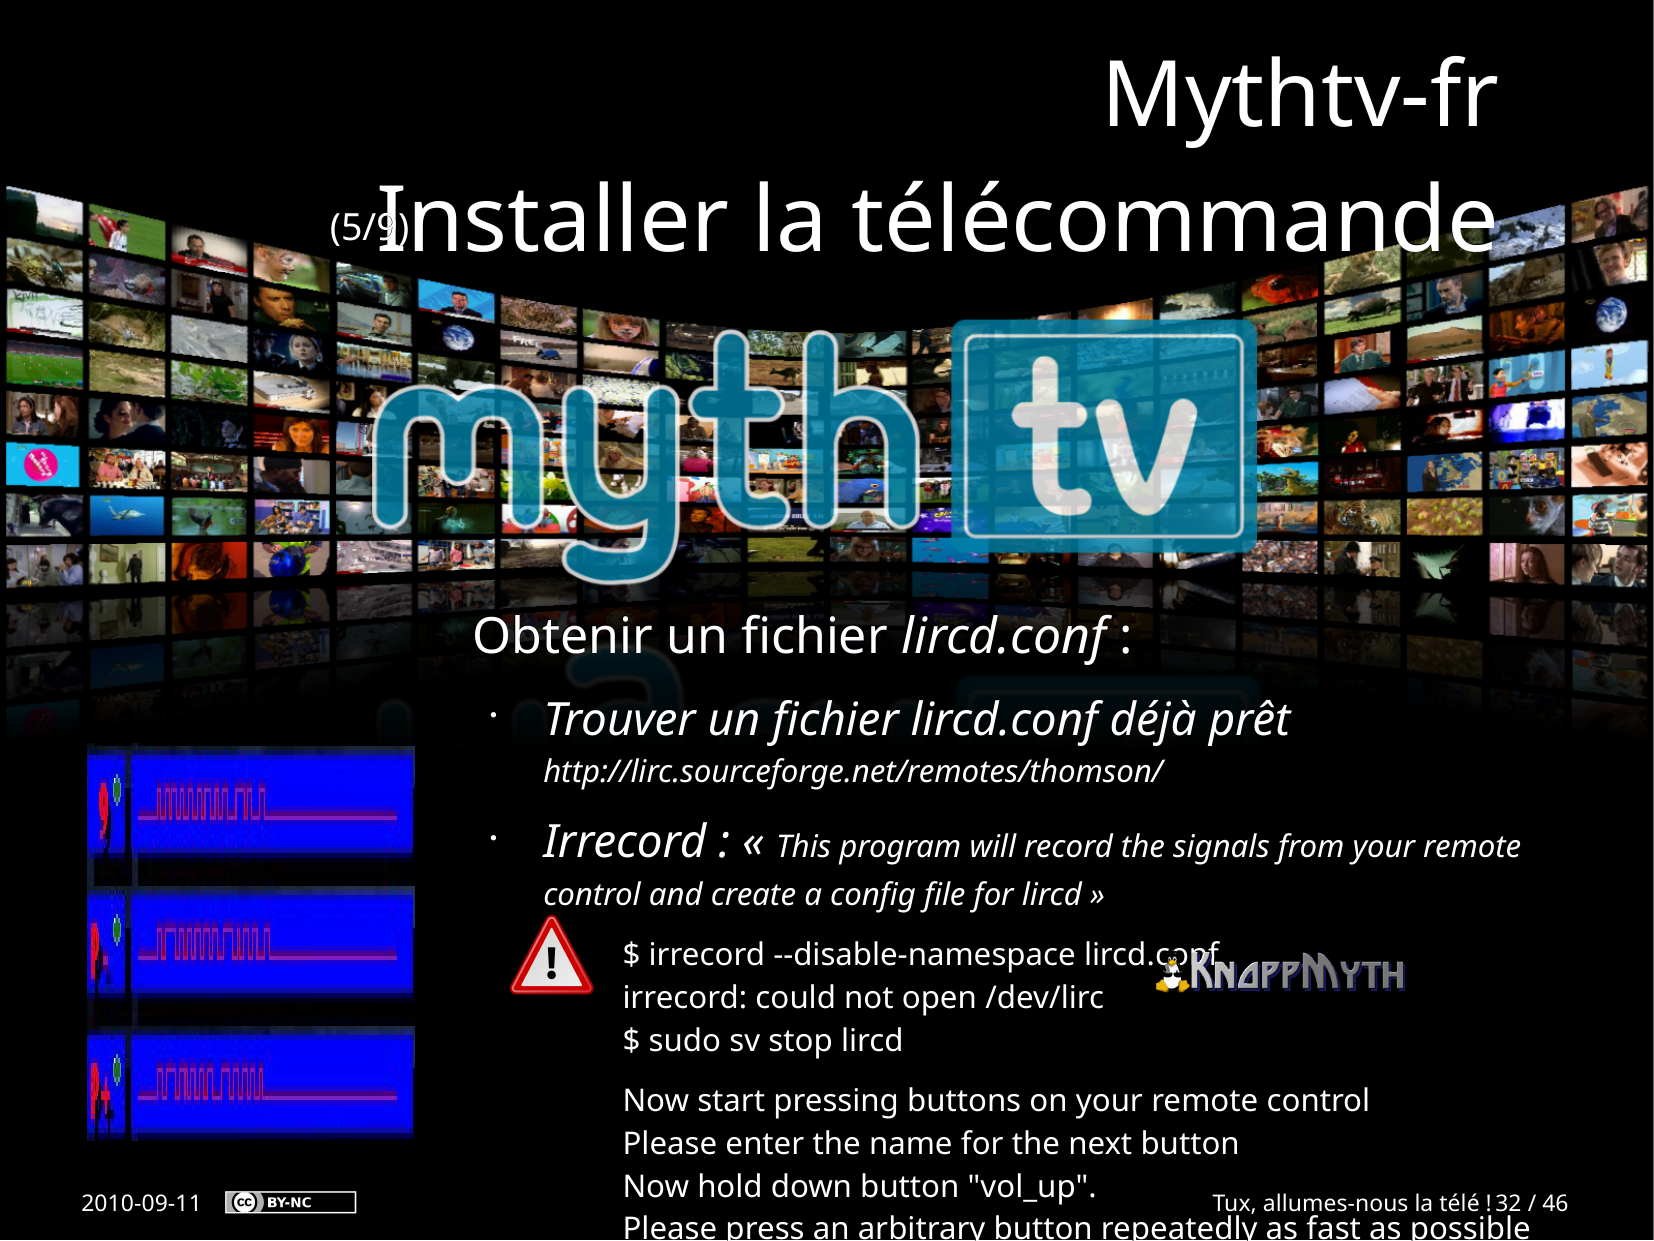

# Mythtv-fr Installer la télécommande
(5/9)
Obtenir un fichier lircd.conf :
Trouver un fichier lircd.conf déjà prêt
http://lirc.sourceforge.net/remotes/thomson/
Irrecord : « This program will record the signals from your remote control and create a config file for lircd »
		$ irrecord --disable-namespace lircd.conf
		irrecord: could not open /dev/lirc
		$ sudo sv stop lircd
		Now start pressing buttons on your remote control
		Please enter the name for the next button
		Now hold down button "vol_up".
		Please press an arbitrary button repeatedly as fast as possible
		Successfully written config file
2010-09-11
Tux, allumes-nous la télé !
32